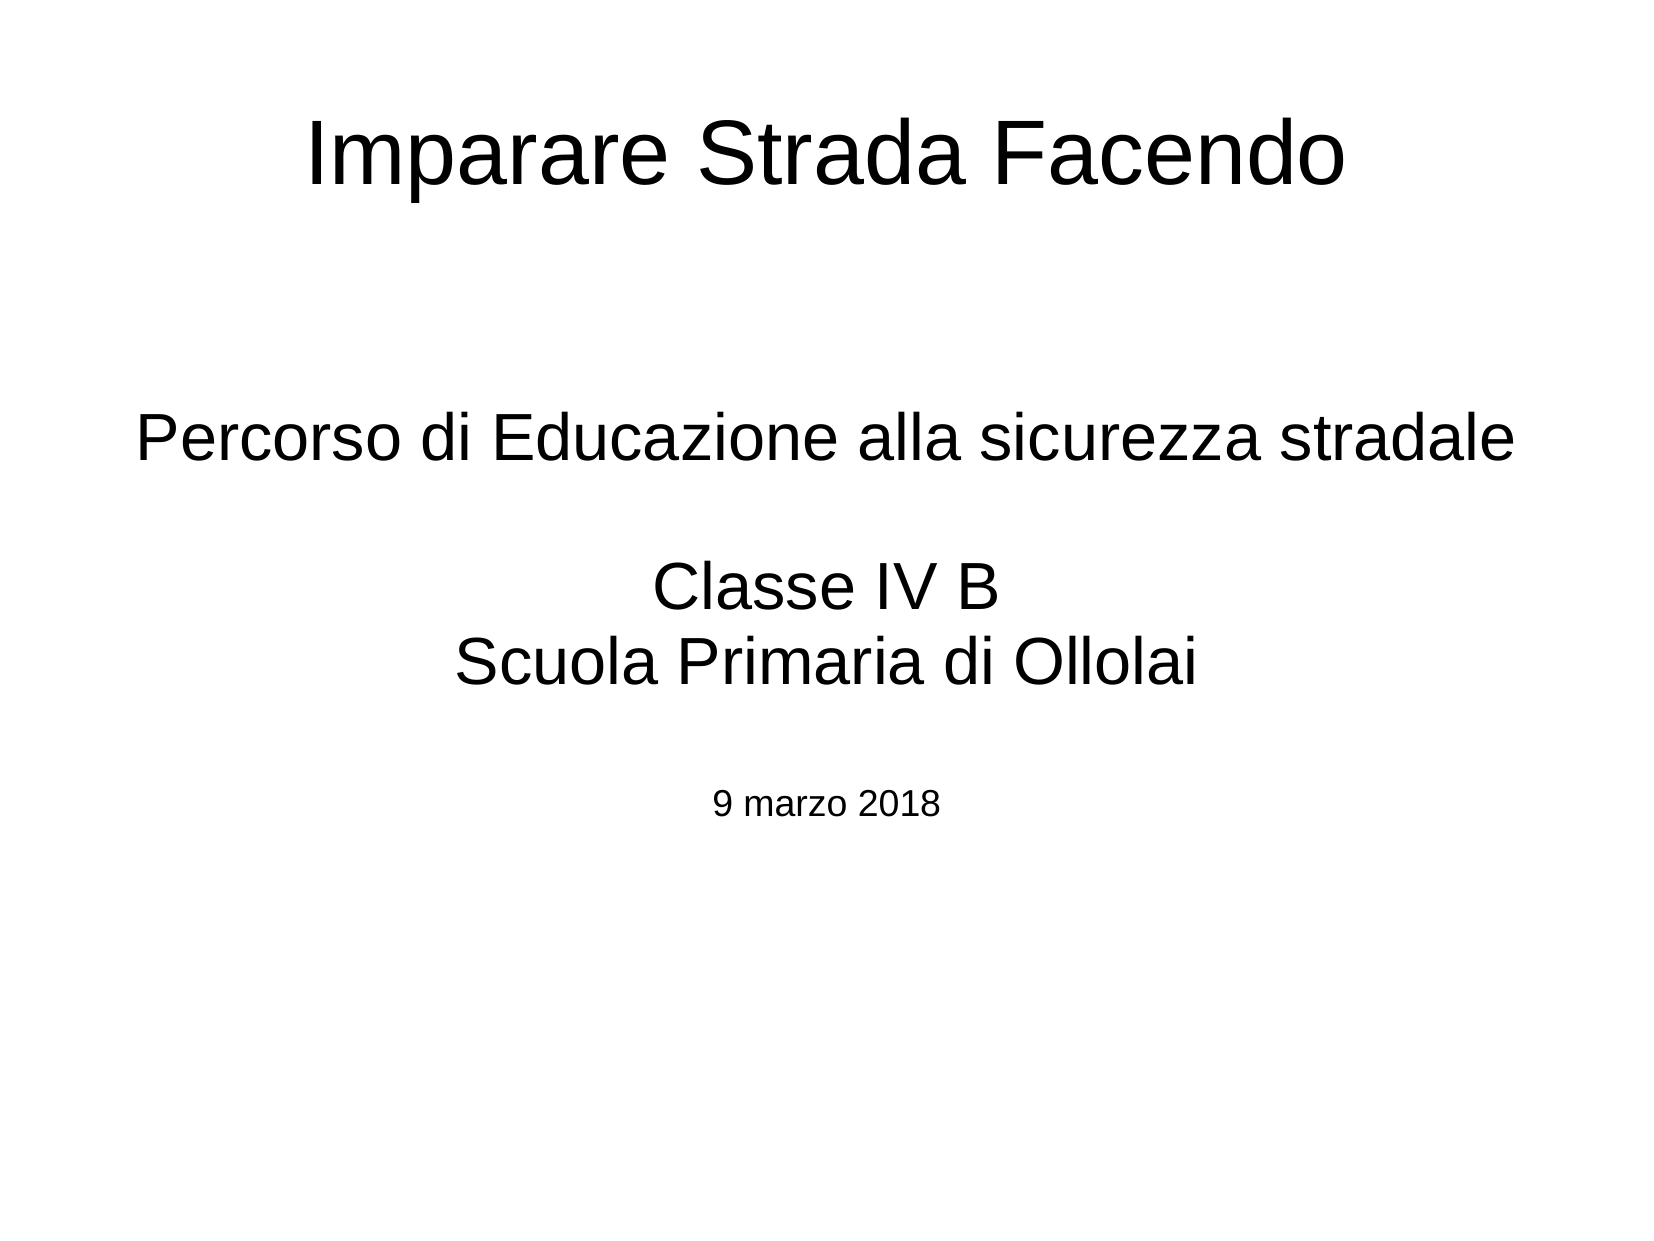

# Imparare Strada Facendo
Percorso di Educazione alla sicurezza stradale
Classe IV B
Scuola Primaria di Ollolai
9 marzo 2018